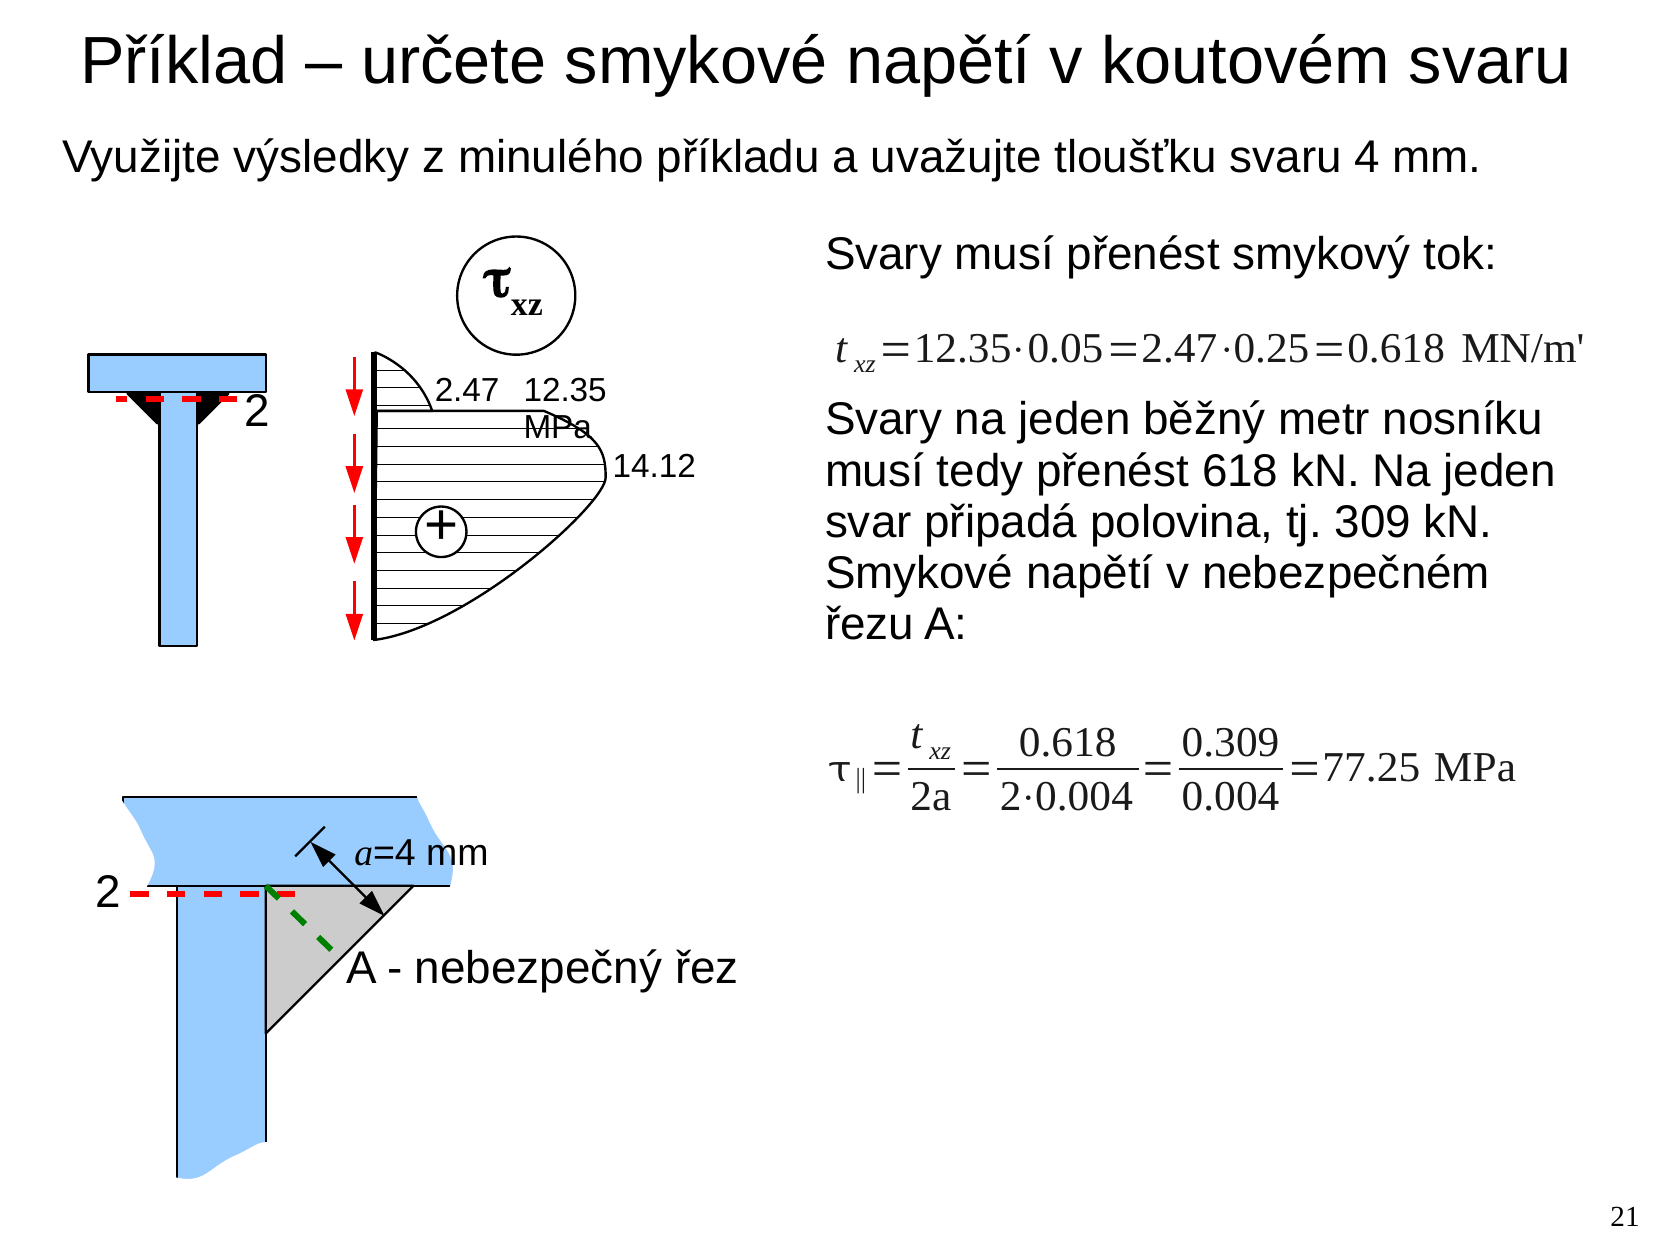

# Příklad – určete smykové napětí v koutovém svaru
Využijte výsledky z minulého příkladu a uvažujte tloušťku svaru 4 mm.
Svary musí přenést smykový tok:
txz
12.35 MPa
2.47
2
Svary na jeden běžný metr nosníku musí tedy přenést 618 kN. Na jeden svar připadá polovina, tj. 309 kN. Smykové napětí v nebezpečném řezu A:
14.12
+
a=4 mm
2
A - nebezpečný řez
21